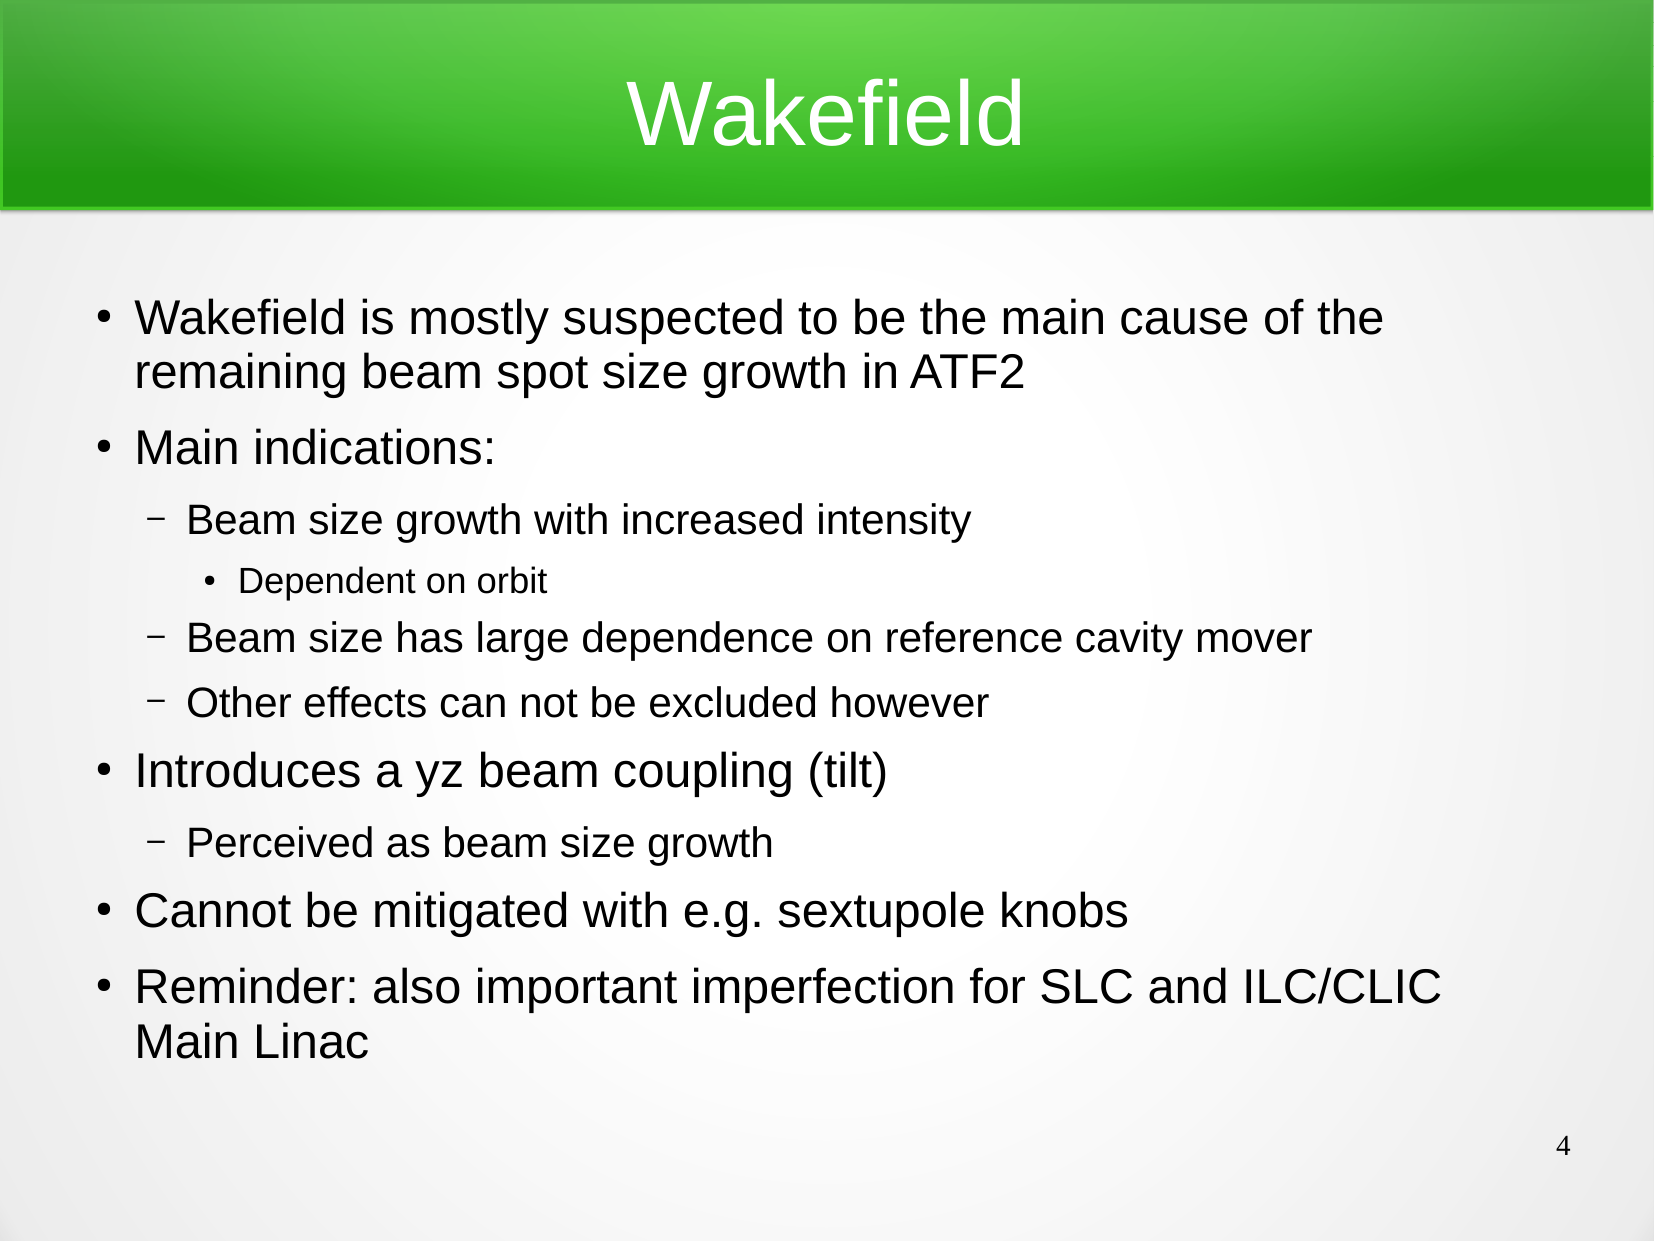

# Wakefield
Wakefield is mostly suspected to be the main cause of the remaining beam spot size growth in ATF2
Main indications:
Beam size growth with increased intensity
Dependent on orbit
Beam size has large dependence on reference cavity mover
Other effects can not be excluded however
Introduces a yz beam coupling (tilt)
Perceived as beam size growth
Cannot be mitigated with e.g. sextupole knobs
Reminder: also important imperfection for SLC and ILC/CLIC Main Linac
4